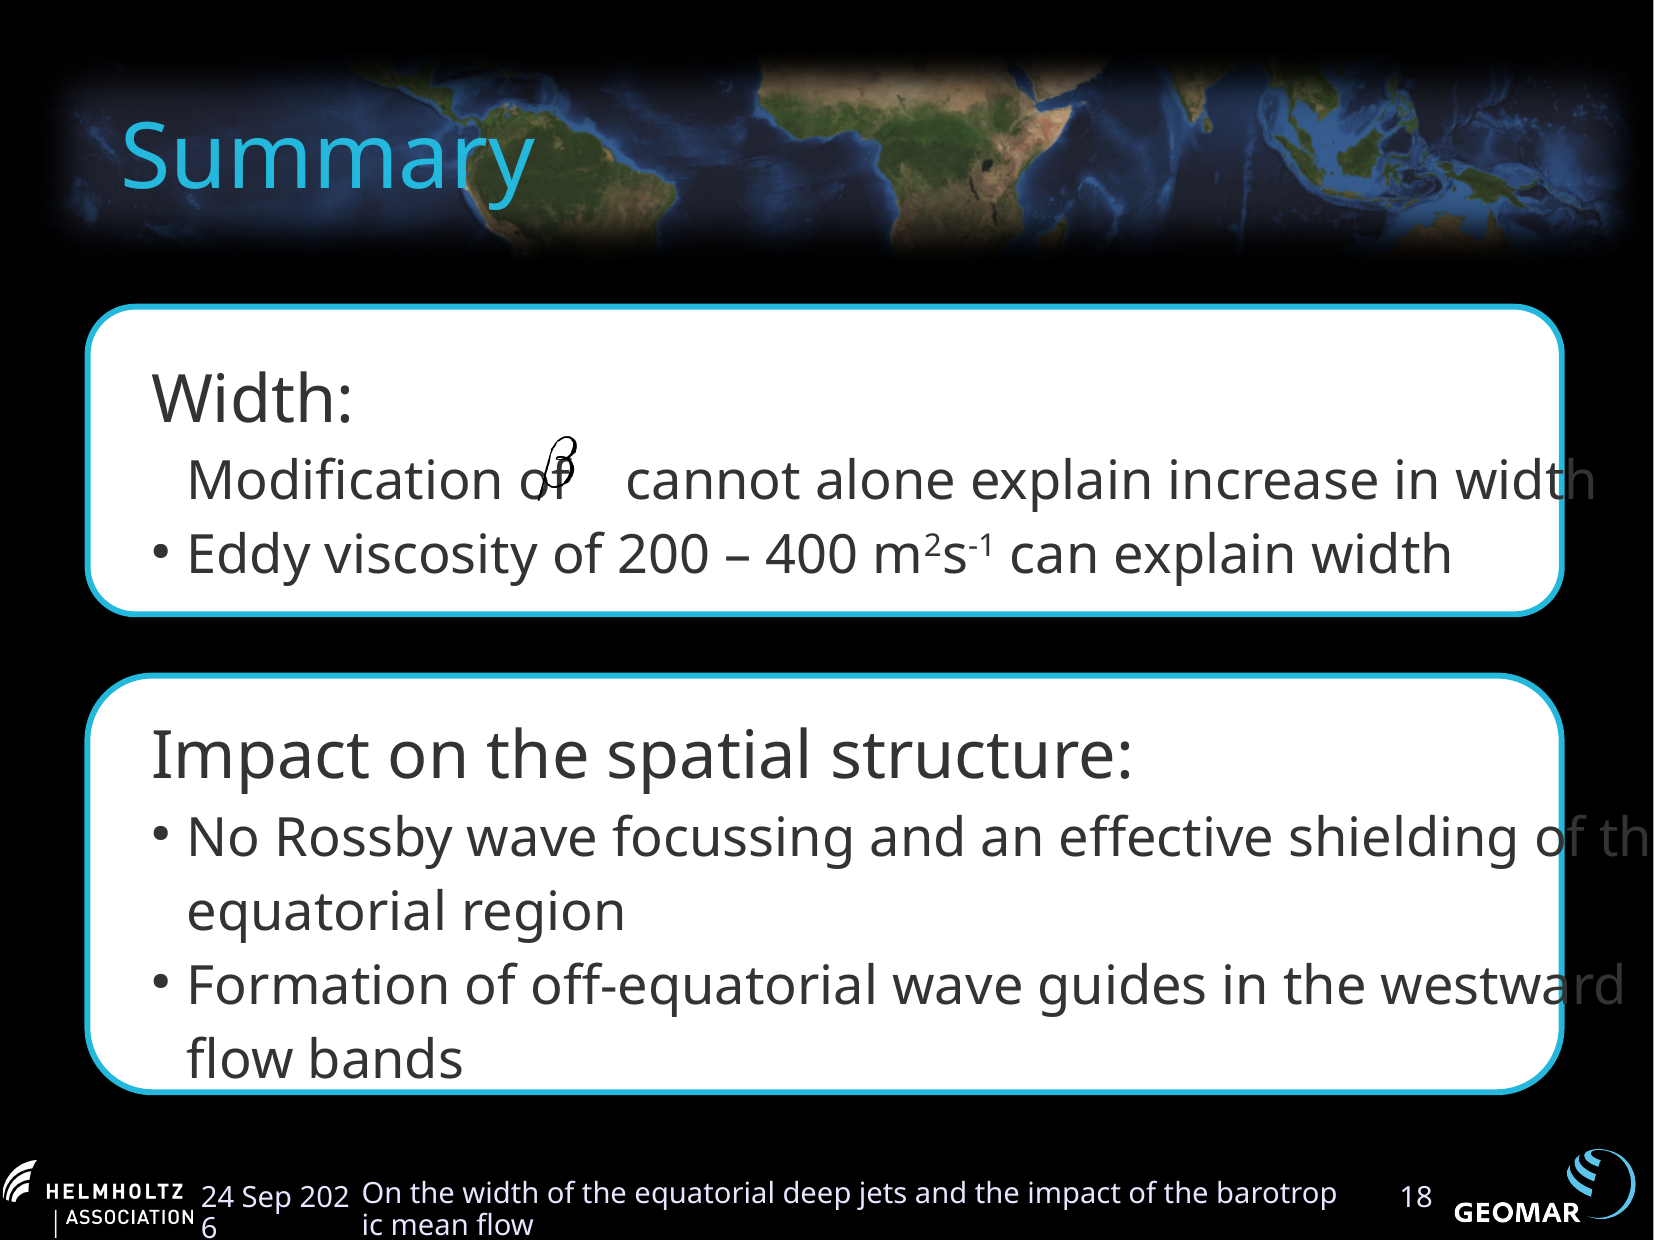

# Summary
Width:
Modification of cannot alone explain increase in width
Eddy viscosity of 200 – 400 m2s-1 can explain width
Impact on the spatial structure:
No Rossby wave focussing and an effective shielding of the
equatorial region
Formation of off-equatorial wave guides in the westward
flow bands
On the width of the equatorial deep jets and the impact of the barotropic mean flow
18